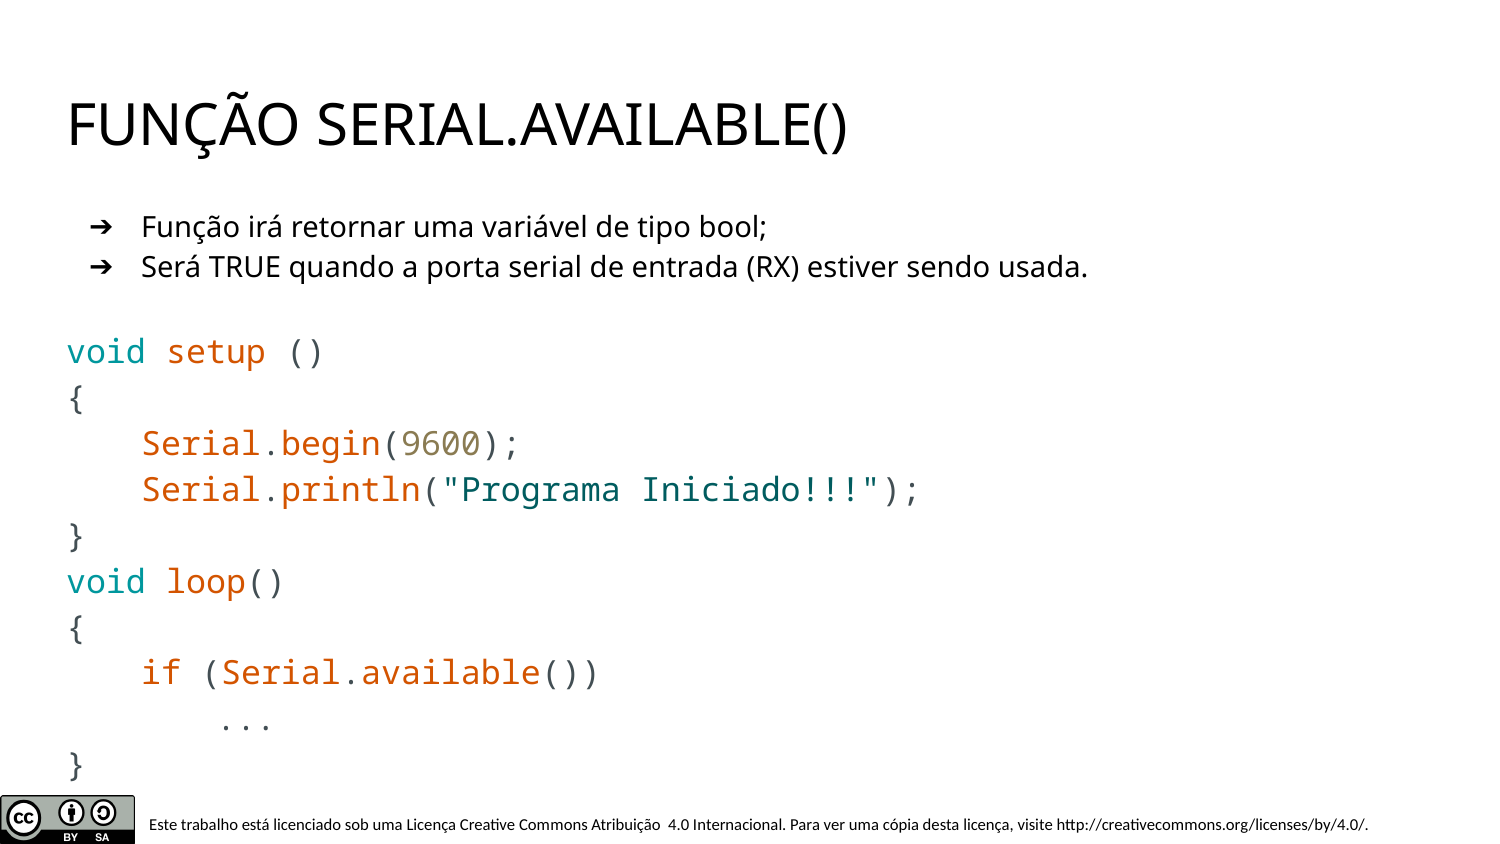

# FUNÇÃO SERIAL.AVAILABLE()
Função irá retornar uma variável de tipo bool;
Será TRUE quando a porta serial de entrada (RX) estiver sendo usada.
void setup ()
{
	Serial.begin(9600);
	Serial.println("Programa Iniciado!!!");
}
void loop()
{
	if (Serial.available())
		...
}
Este trabalho está licenciado sob uma Licença Creative Commons Atribuição 4.0 Internacional. Para ver uma cópia desta licença, visite http://creativecommons.org/licenses/by/4.0/.